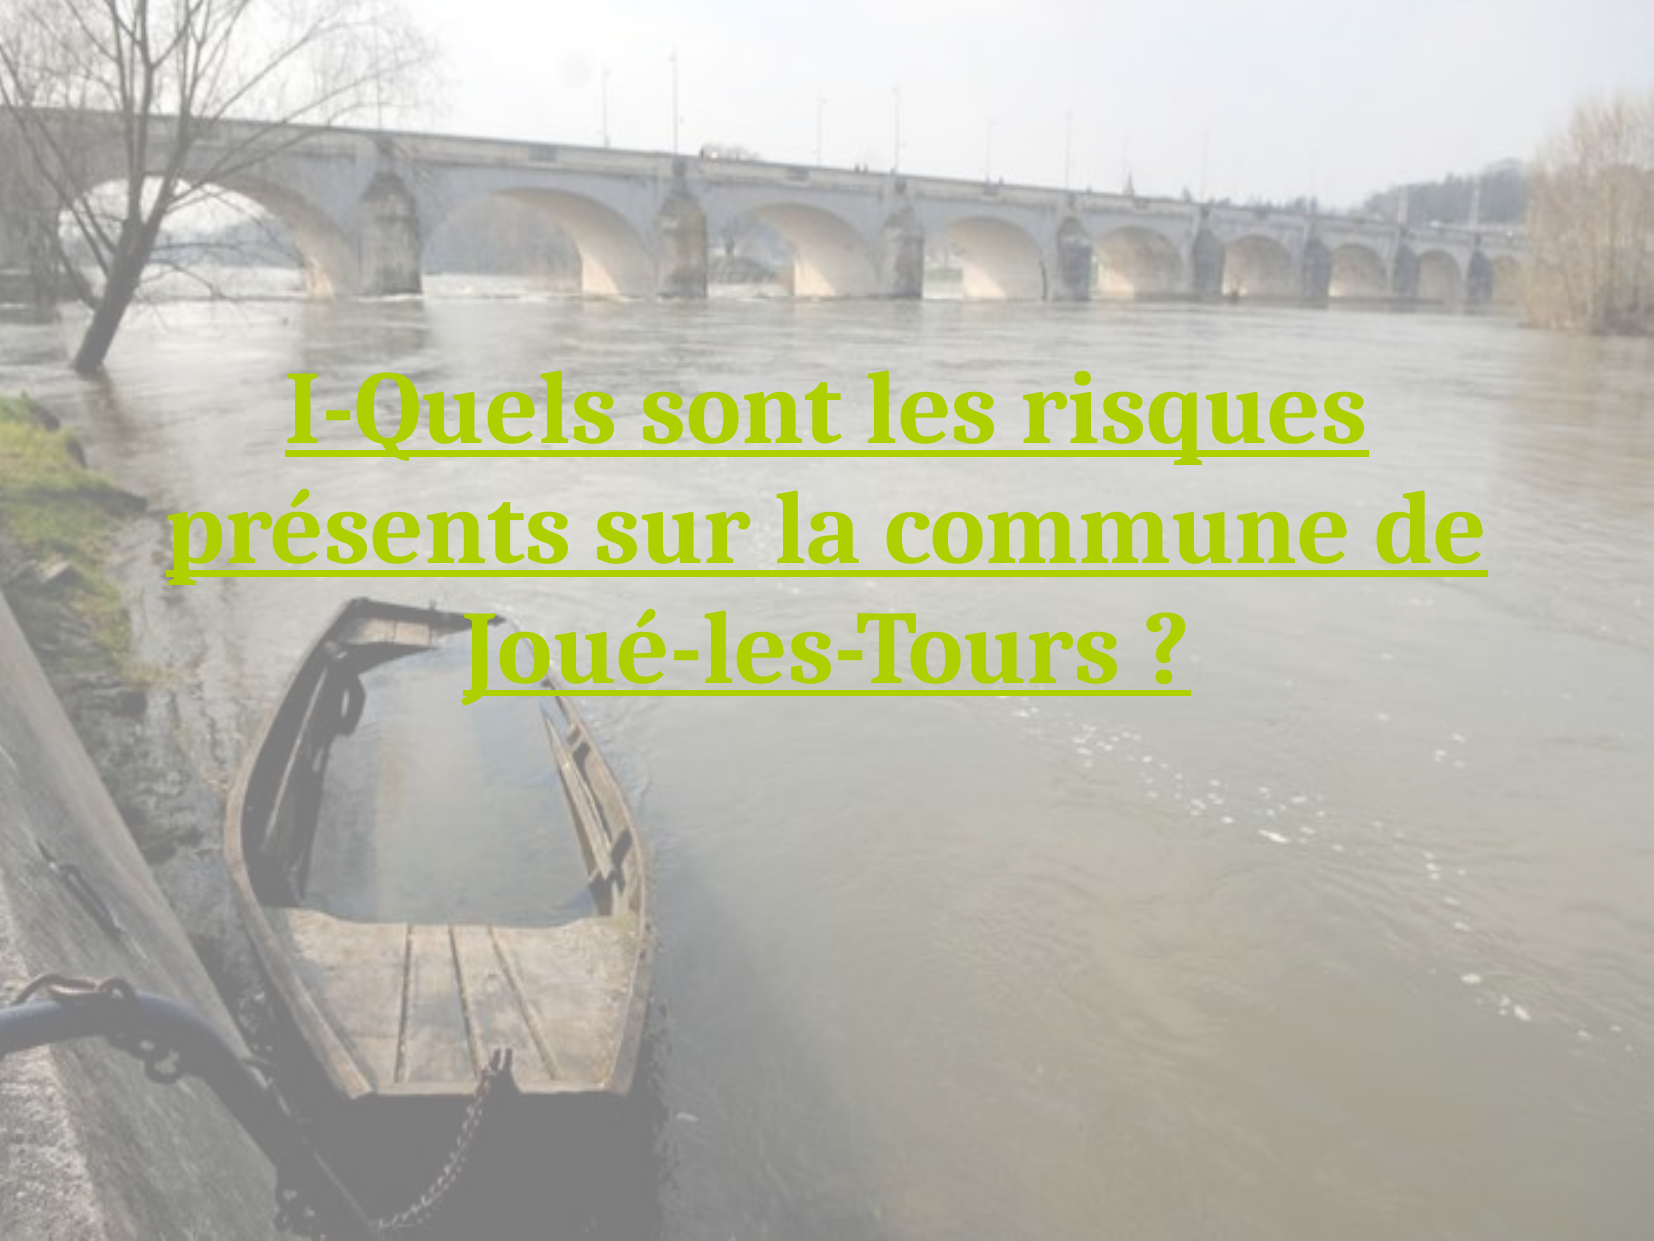

# I-Quels sont les risques présents sur la commune de Joué-les-Tours ?